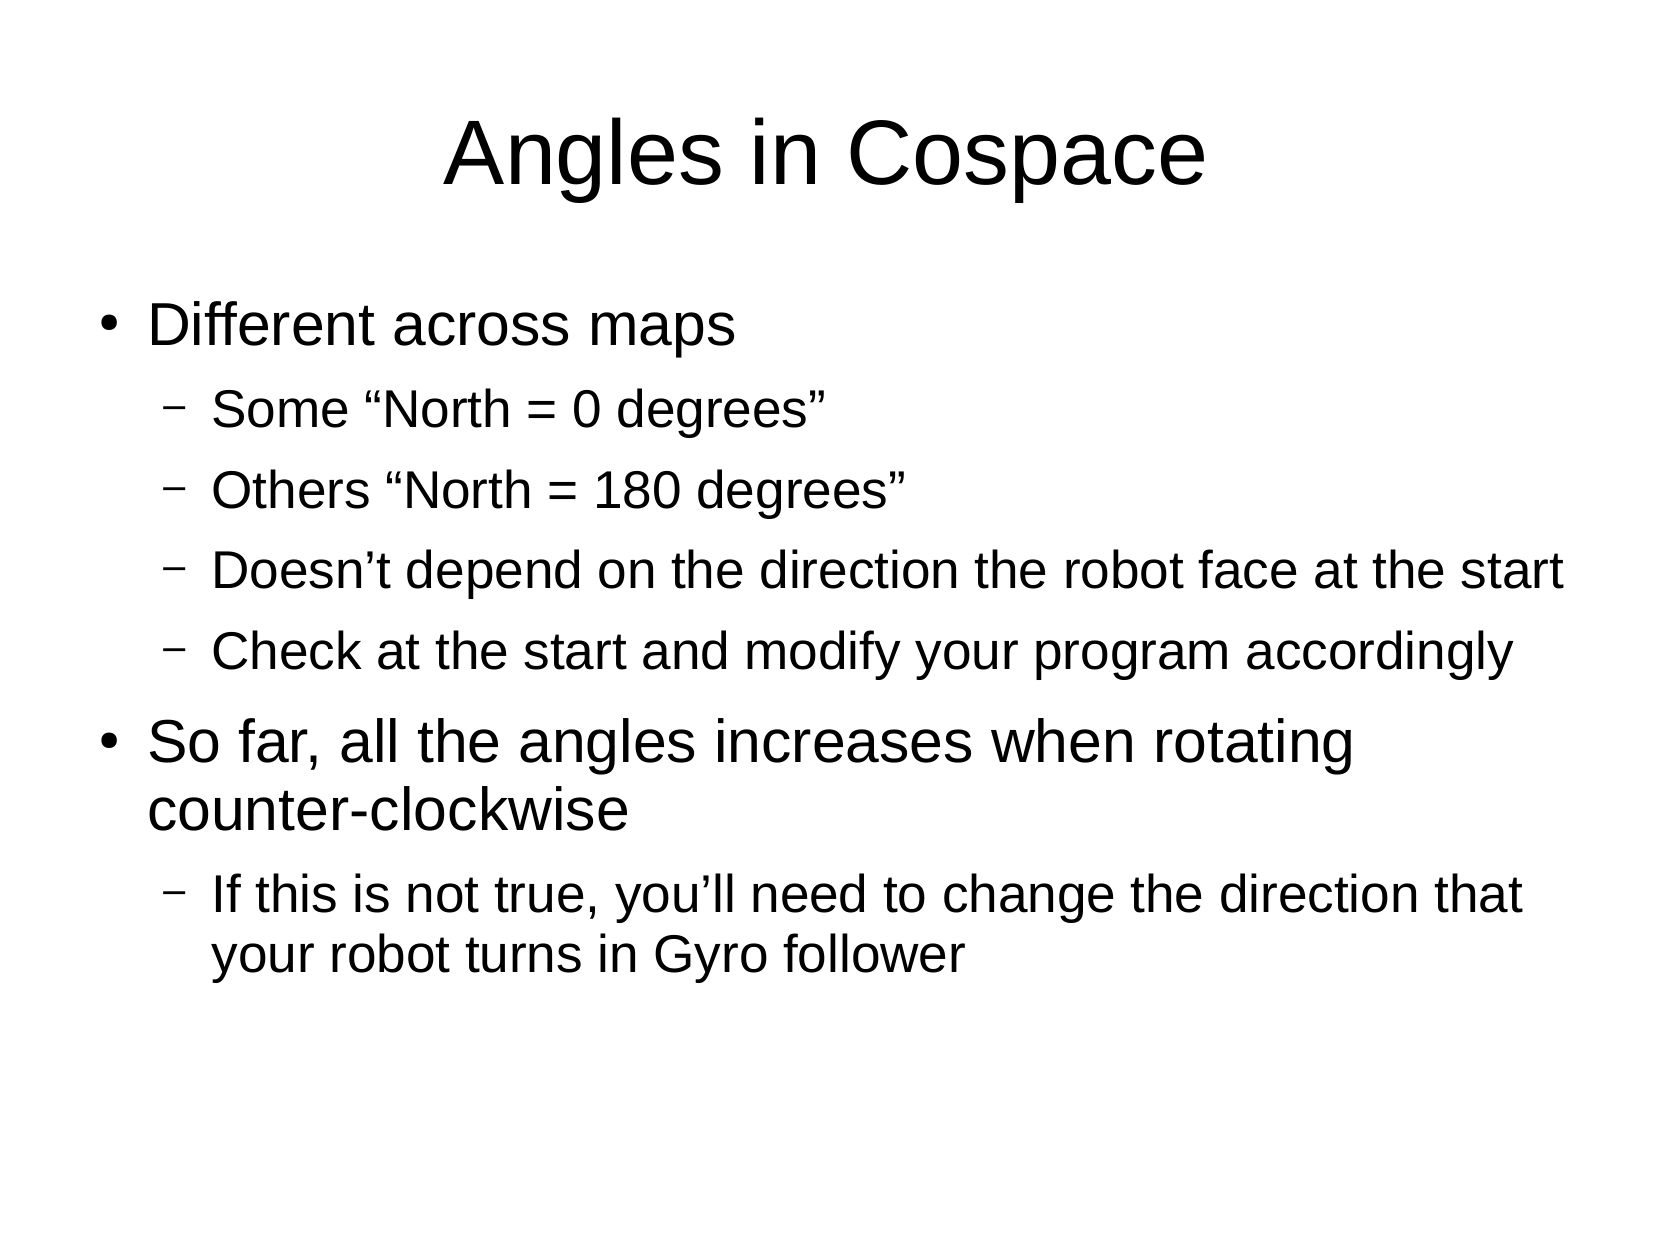

# Angles in Cospace
Different across maps
Some “North = 0 degrees”
Others “North = 180 degrees”
Doesn’t depend on the direction the robot face at the start
Check at the start and modify your program accordingly
So far, all the angles increases when rotating counter-clockwise
If this is not true, you’ll need to change the direction that your robot turns in Gyro follower